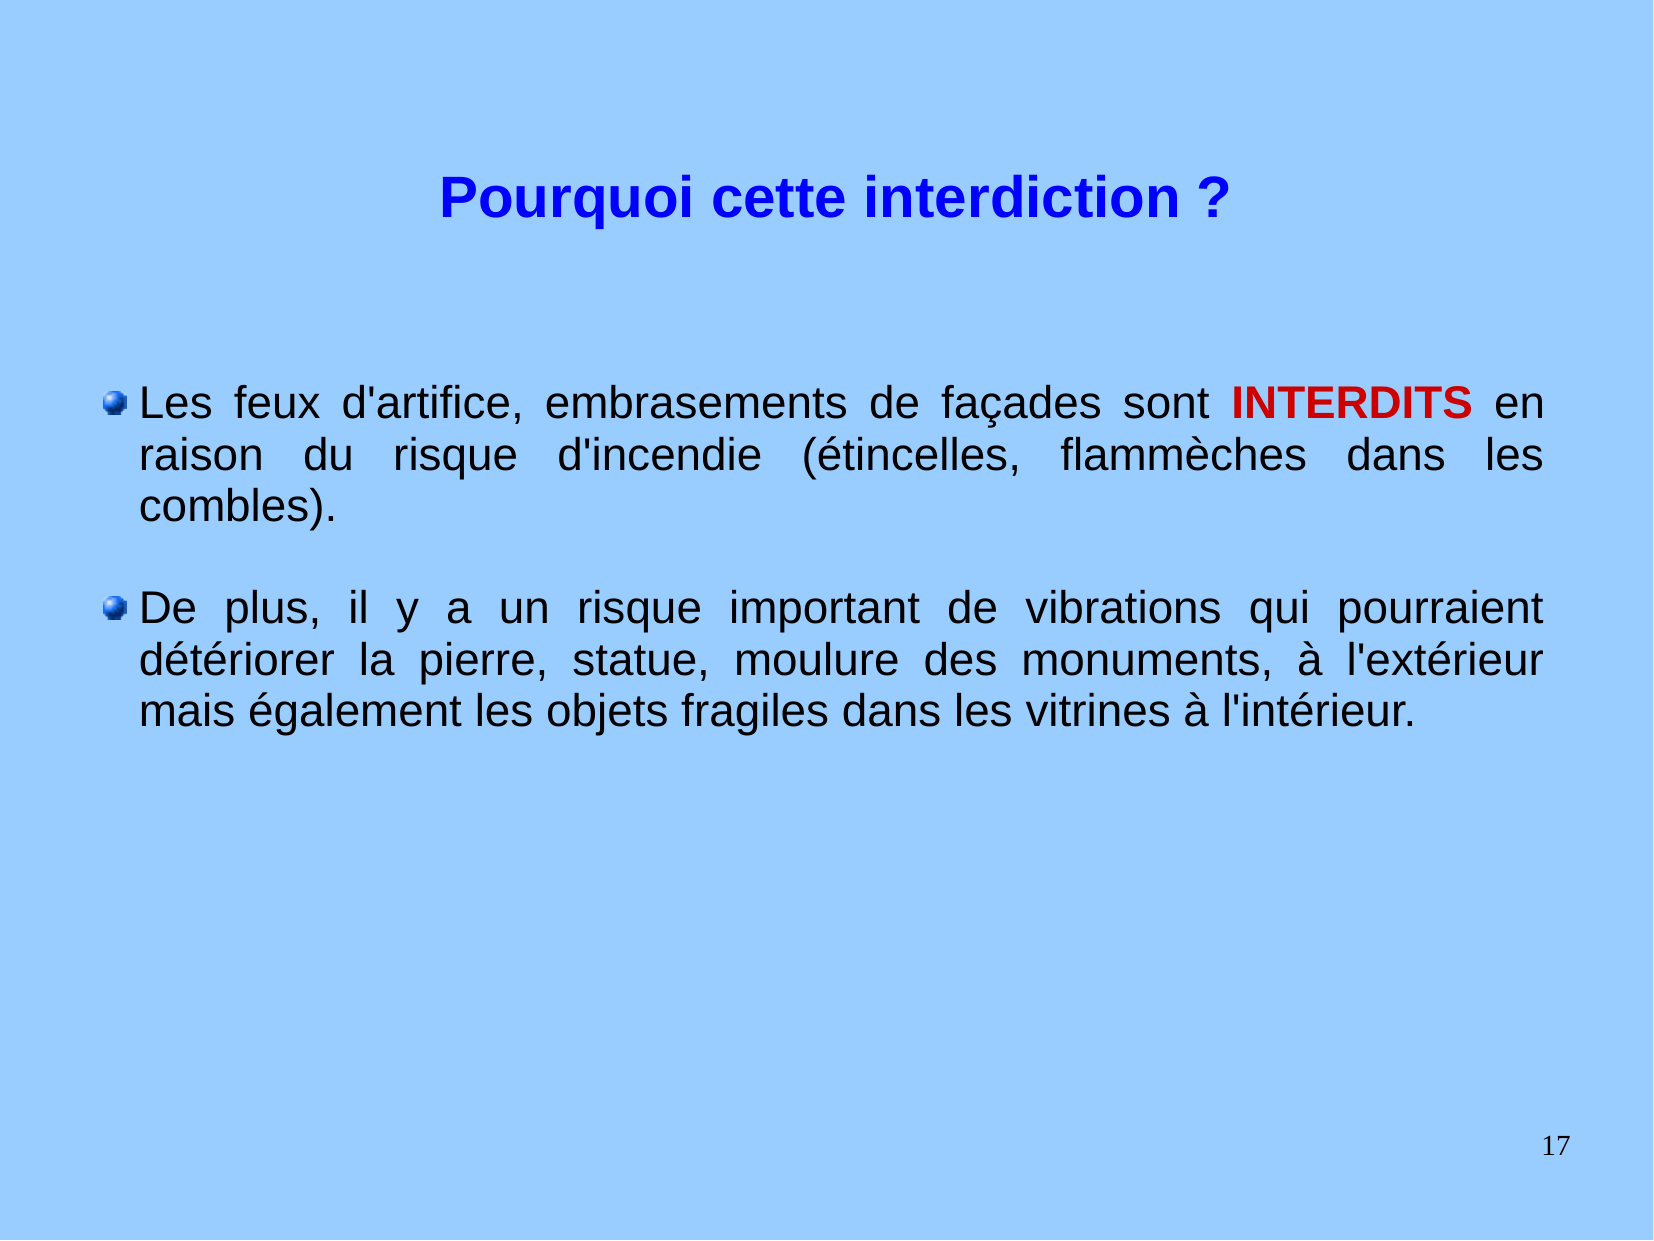

# Pourquoi cette interdiction ?
Les feux d'artifice, embrasements de façades sont INTERDITS en raison du risque d'incendie (étincelles, flammèches dans les combles).
De plus, il y a un risque important de vibrations qui pourraient détériorer la pierre, statue, moulure des monuments, à l'extérieur mais également les objets fragiles dans les vitrines à l'intérieur.
17